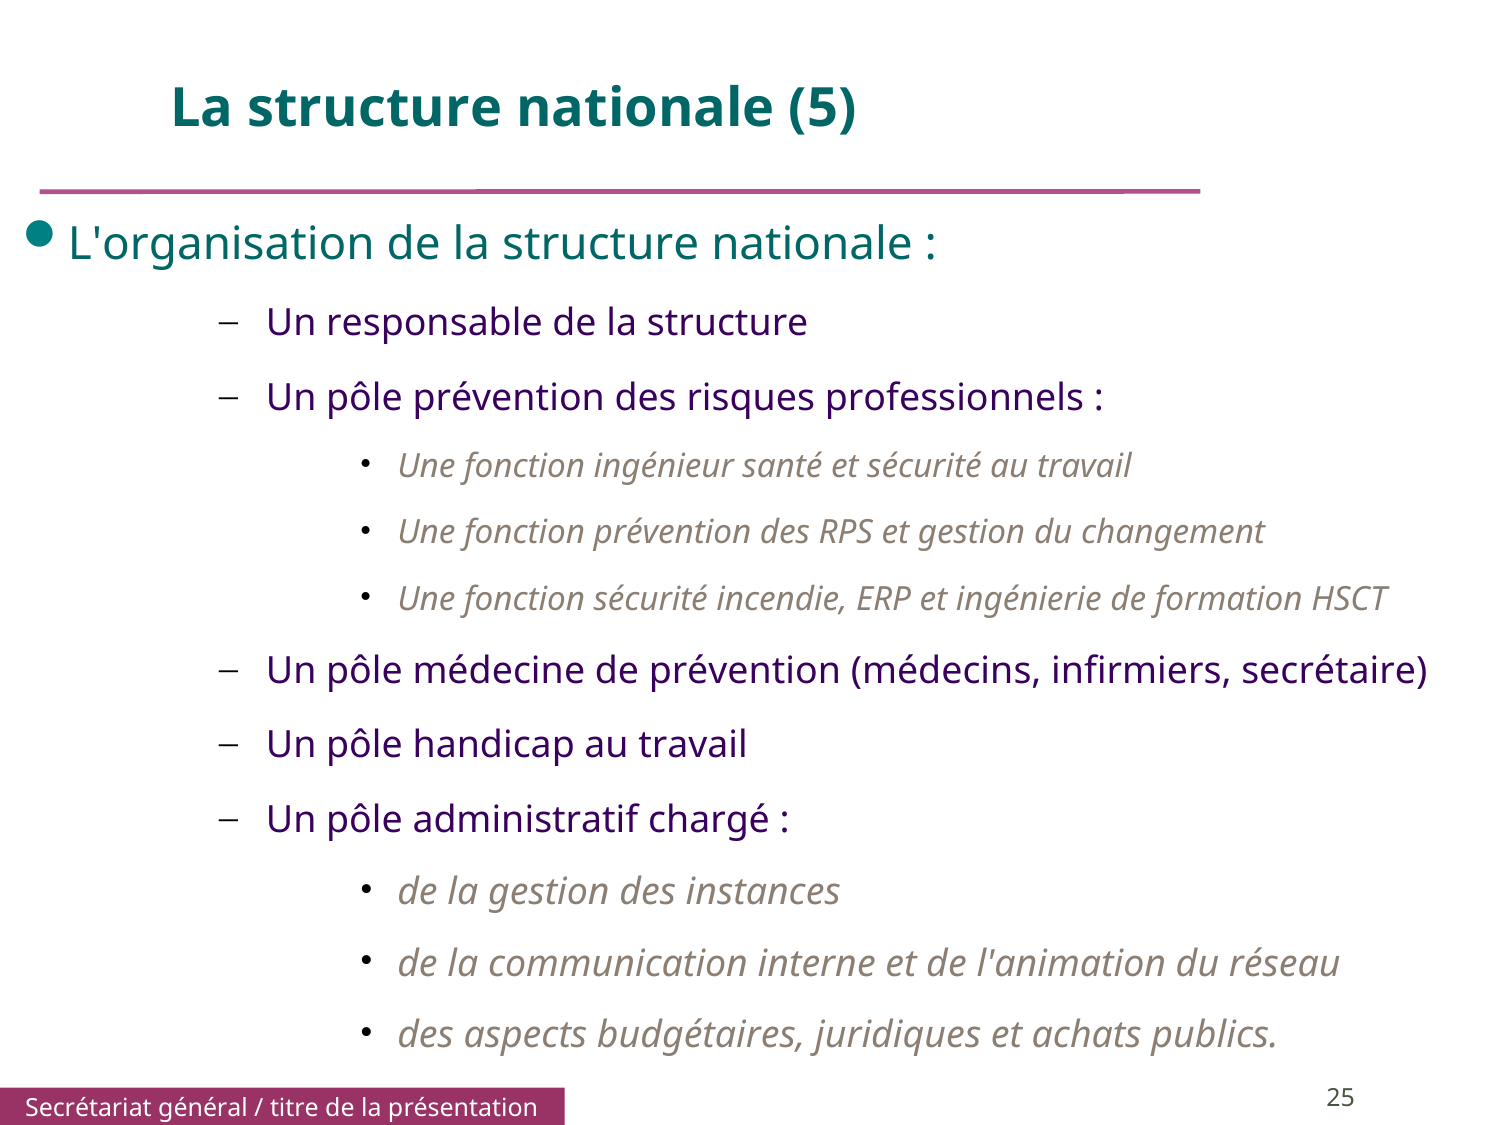

# La structure nationale (5)
L'organisation de la structure nationale :
Un responsable de la structure
Un pôle prévention des risques professionnels :
Une fonction ingénieur santé et sécurité au travail
Une fonction prévention des RPS et gestion du changement
Une fonction sécurité incendie, ERP et ingénierie de formation HSCT
Un pôle médecine de prévention (médecins, infirmiers, secrétaire)
Un pôle handicap au travail
Un pôle administratif chargé :
de la gestion des instances
de la communication interne et de l'animation du réseau
des aspects budgétaires, juridiques et achats publics.
25